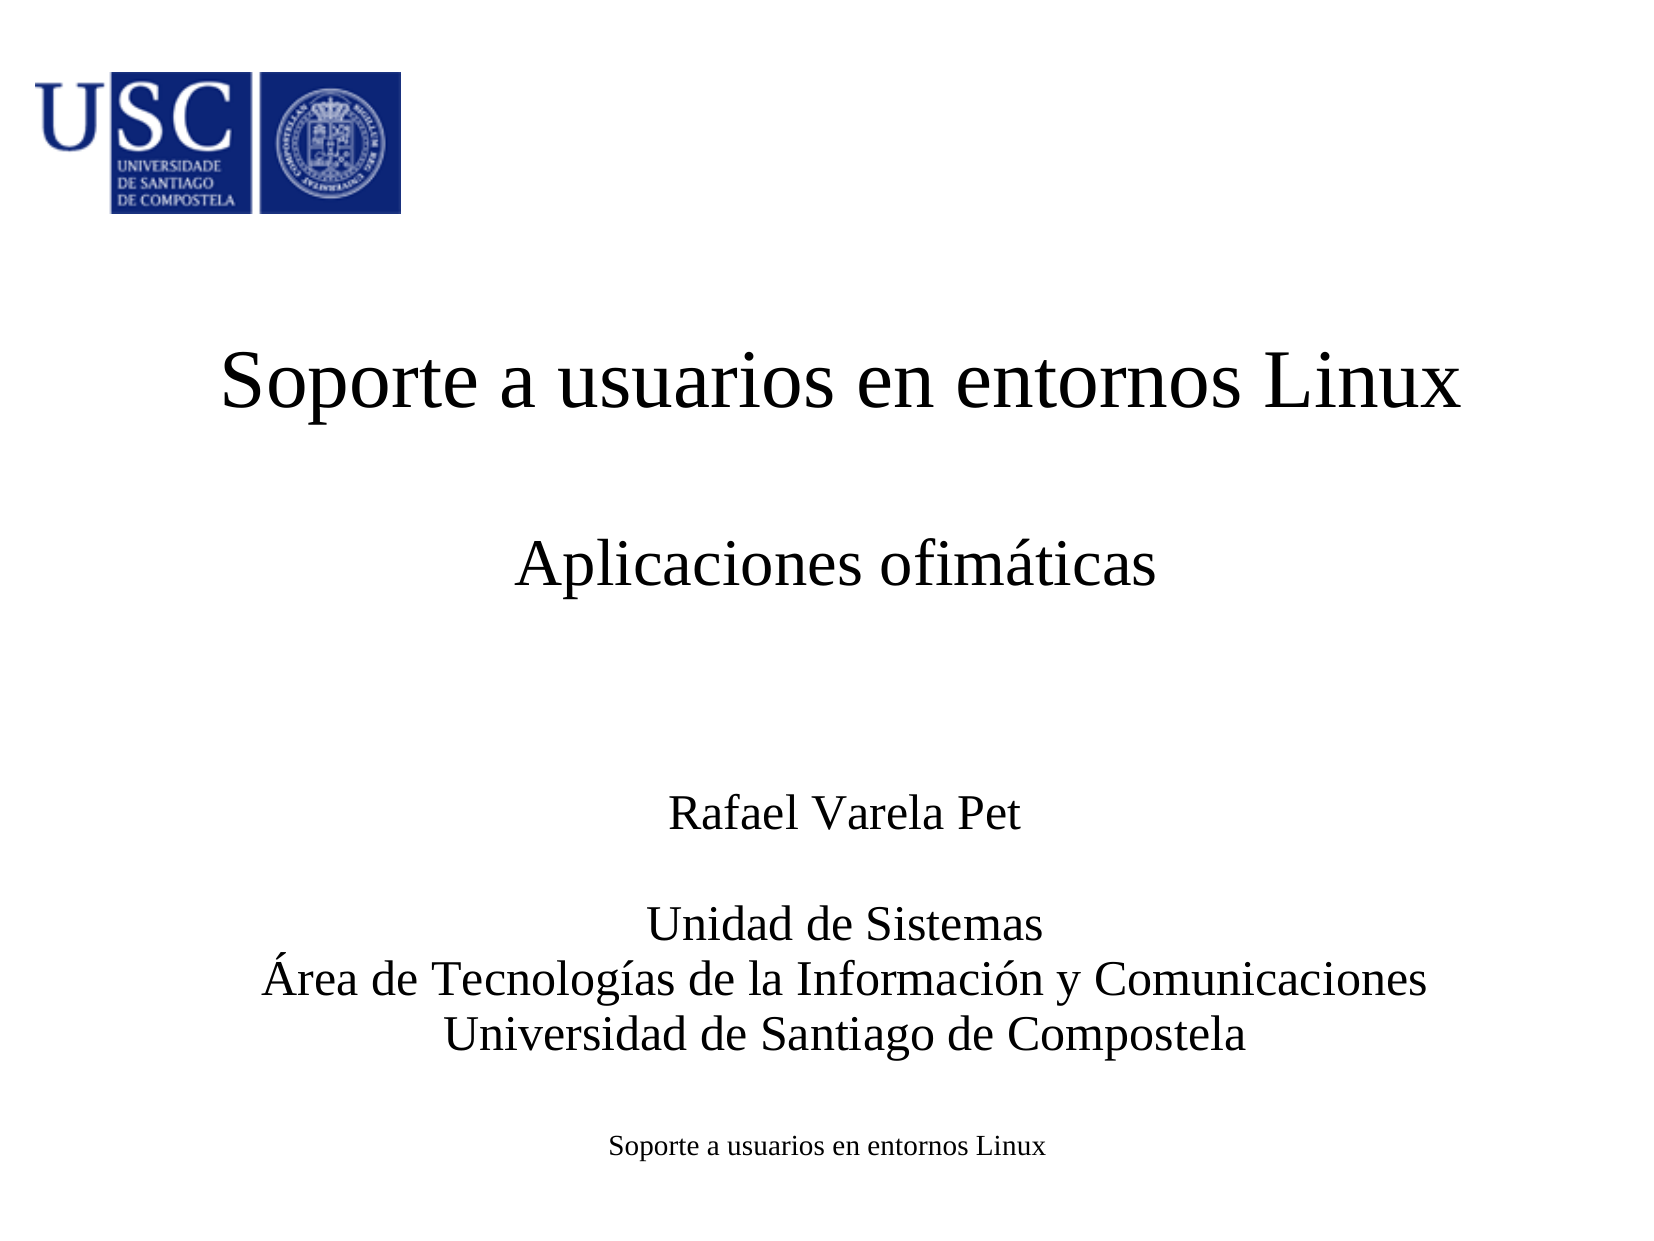

# Soporte a usuarios en entornos Linux
Aplicaciones ofimáticas
Rafael Varela Pet
Unidad de Sistemas
Área de Tecnologías de la Información y Comunicaciones
Universidad de Santiago de Compostela